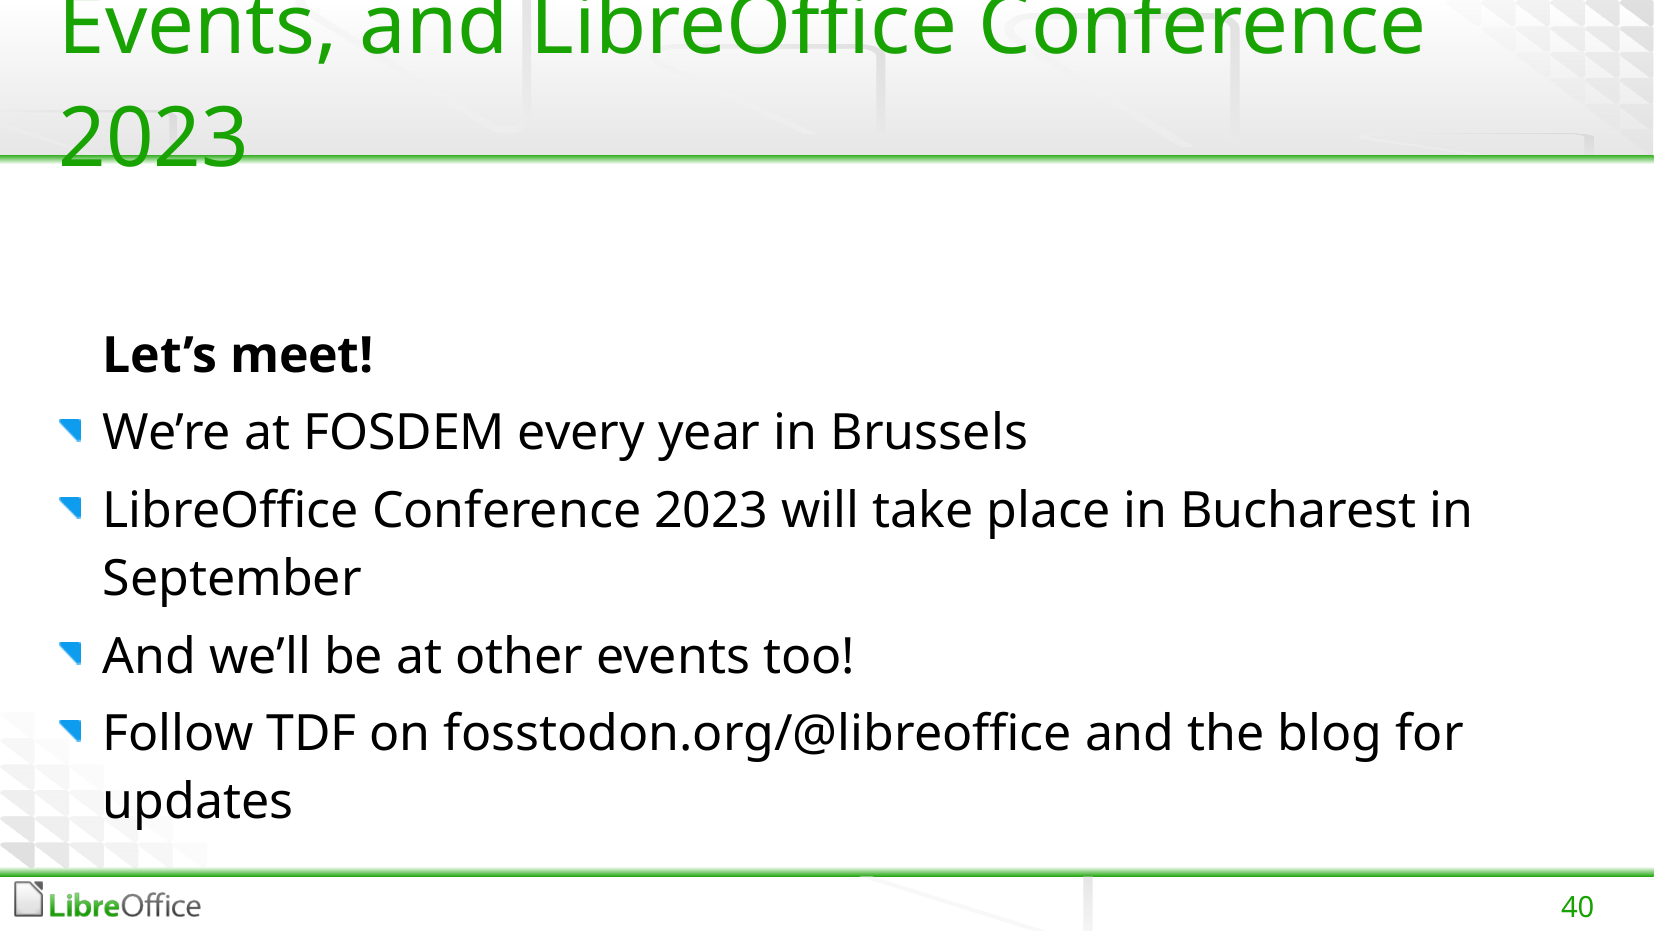

# Events, and LibreOffice Conference 2023
Let’s meet!
We’re at FOSDEM every year in Brussels
LibreOffice Conference 2023 will take place in Bucharest in September
And we’ll be at other events too!
Follow TDF on fosstodon.org/@libreoffice and the blog for updates
40